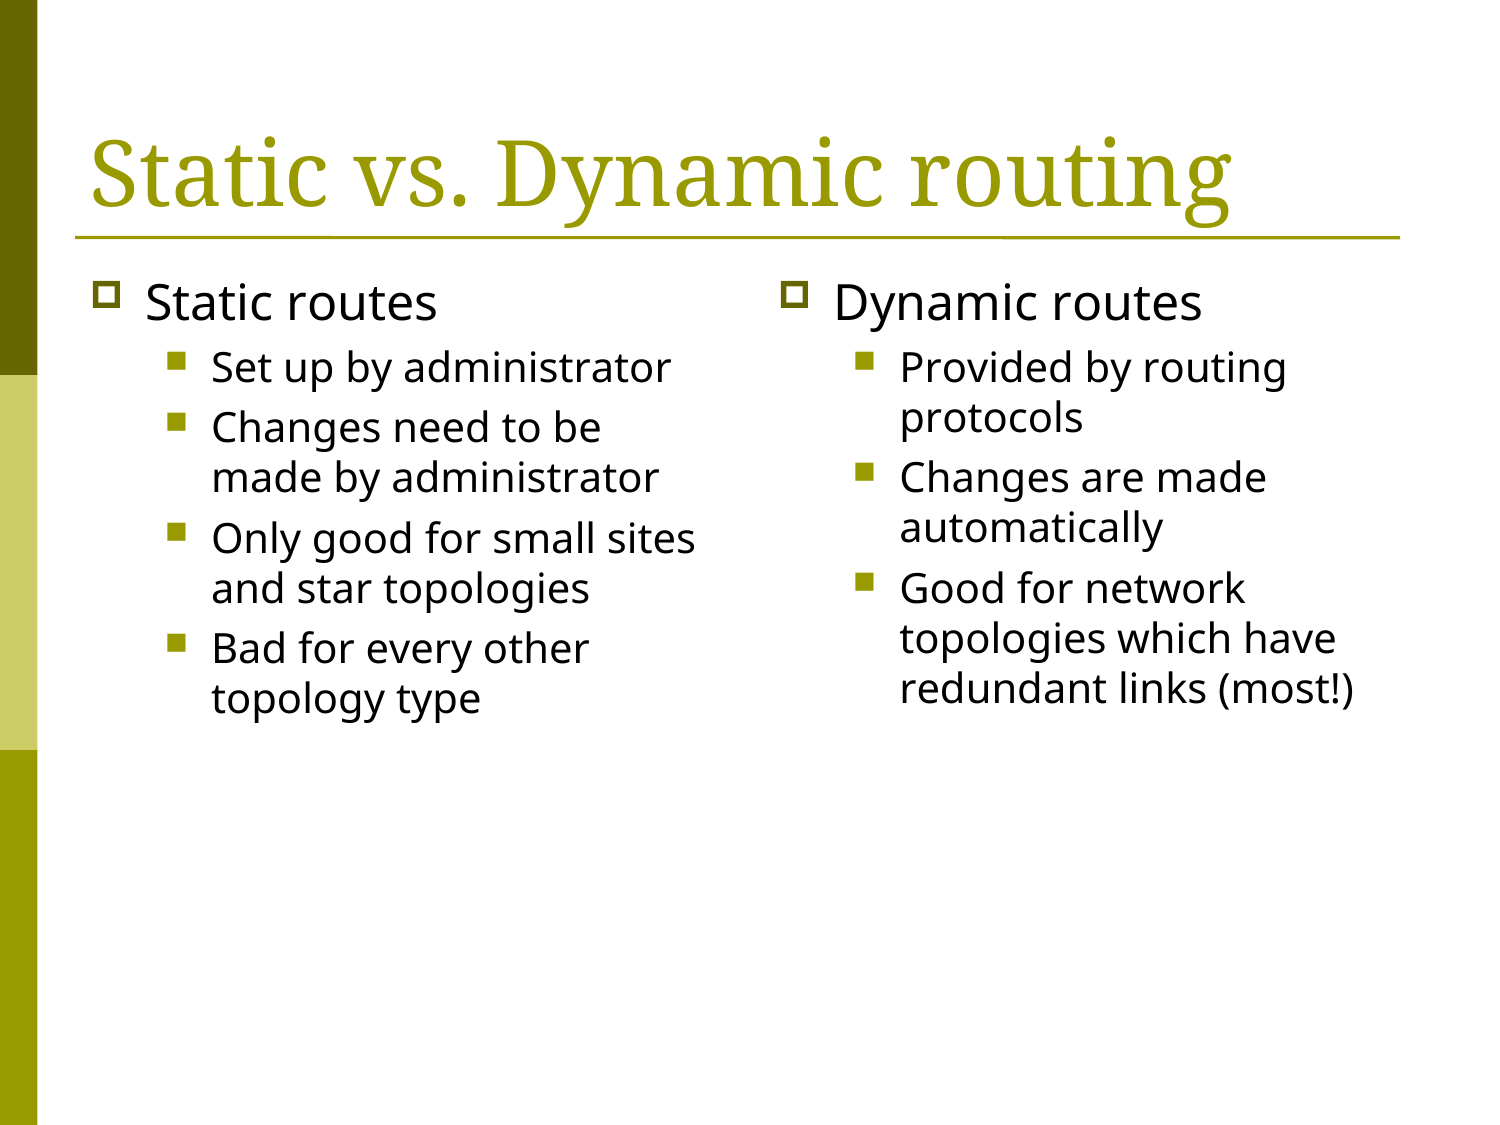

# Static vs. Dynamic routing
Static routes
Set up by administrator
Changes need to be made by administrator
Only good for small sites and star topologies
Bad for every other topology type
Dynamic routes
Provided by routing protocols
Changes are made automatically
Good for network topologies which have redundant links (most!)